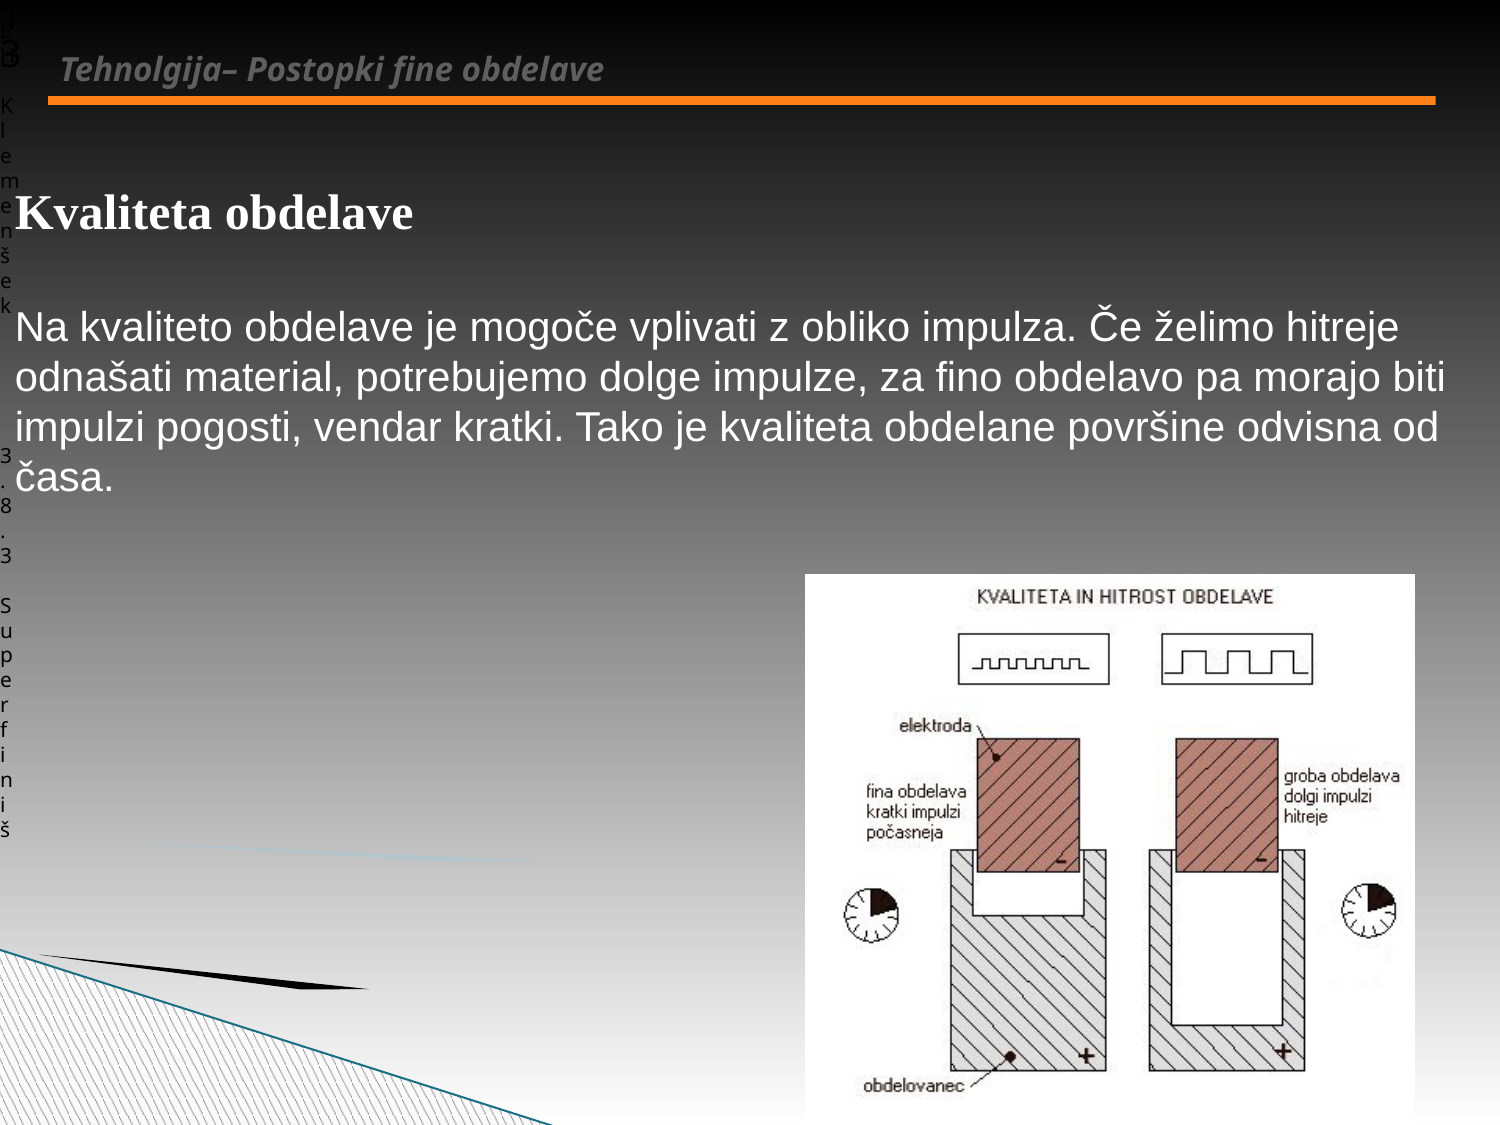

TEH Klemenšek 3.8.3 Superfiniš
Kvaliteta obdelave
Na kvaliteto obdelave je mogoče vplivati z obliko impulza. Če želimo hitreje odnašati material, potrebujemo dolge impulze, za fino obdelavo pa morajo biti impulzi pogosti, vendar kratki. Tako je kvaliteta obdelane površine odvisna od časa.